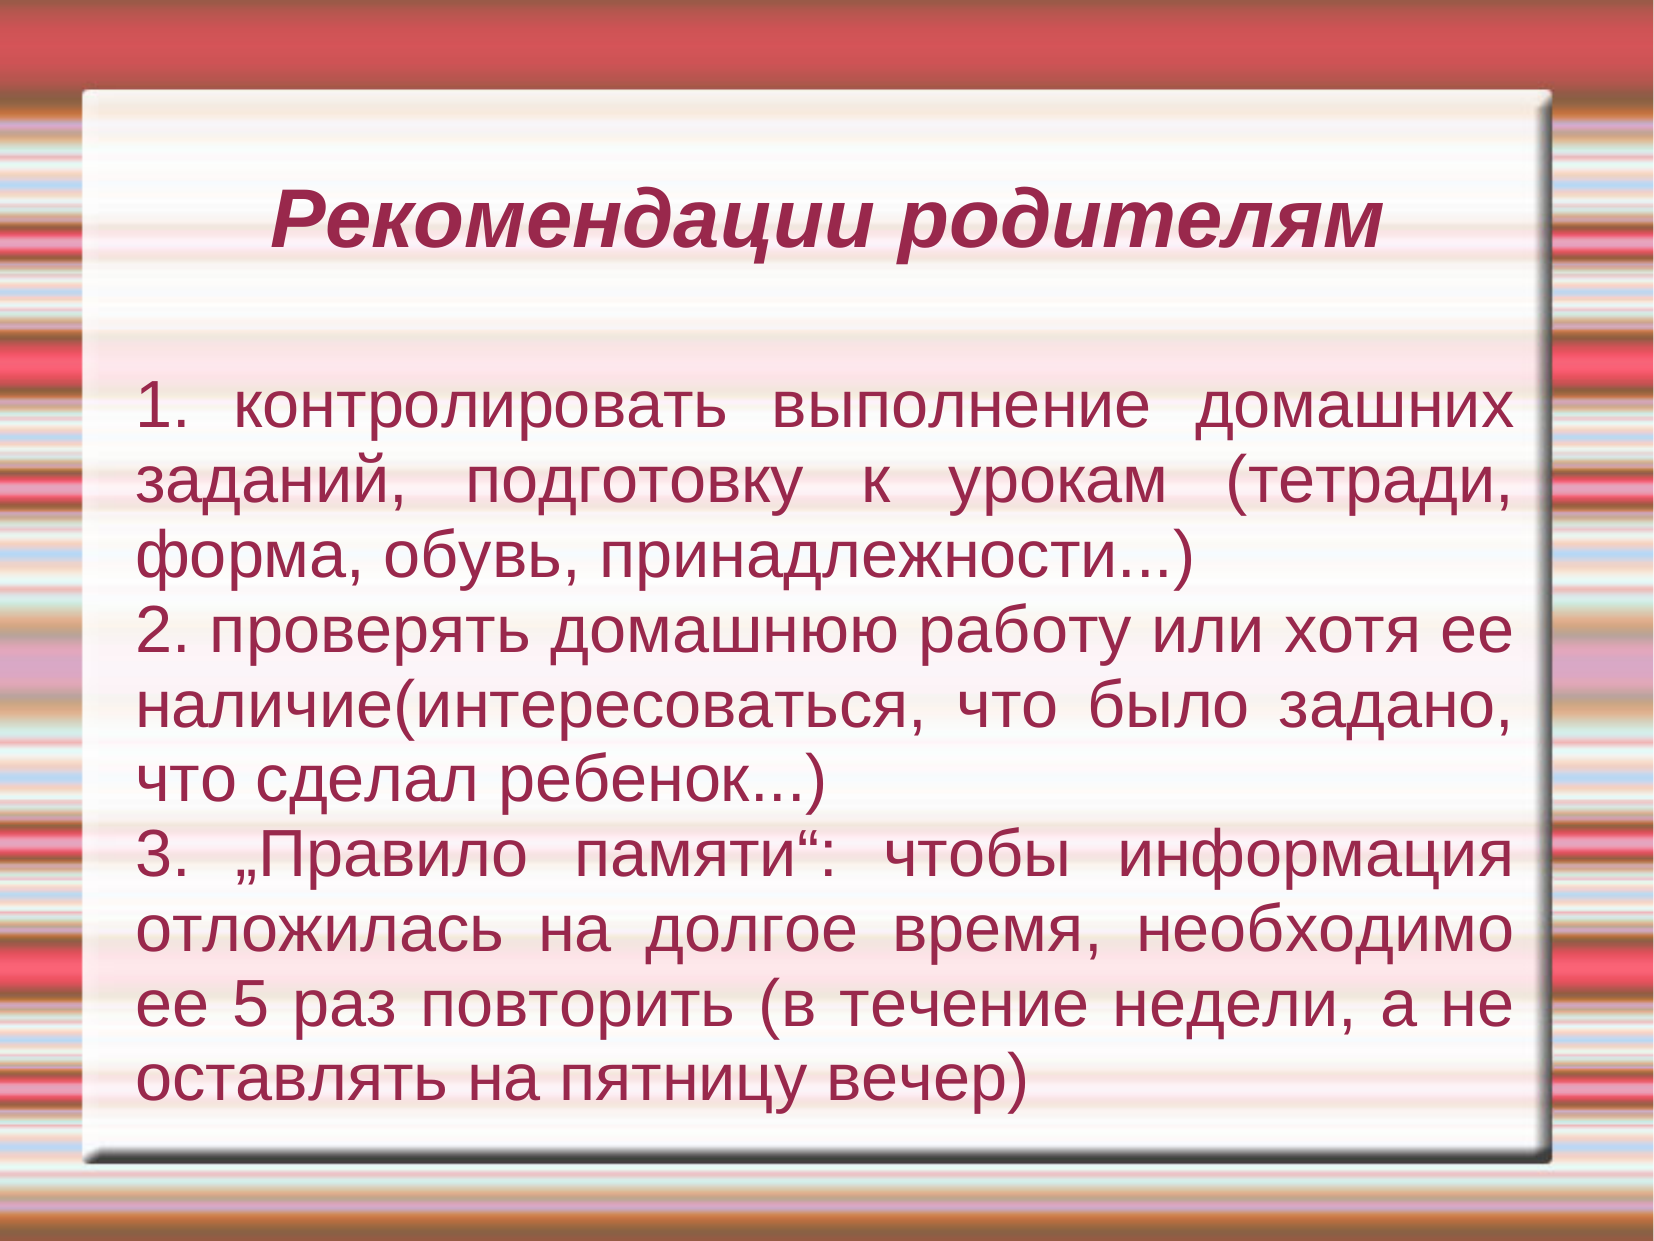

# Рекомендации родителям
1. контролировать выполнение домашних заданий, подготовку к урокам (тетради, форма, обувь, принадлежности...)
2. проверять домашнюю работу или хотя ее наличие(интересоваться, что было задано, что сделал ребенок...)
3. „Правило памяти“: чтобы информация отложилась на долгое время, необходимо ее 5 раз повторить (в течение недели, а не оставлять на пятницу вечер)